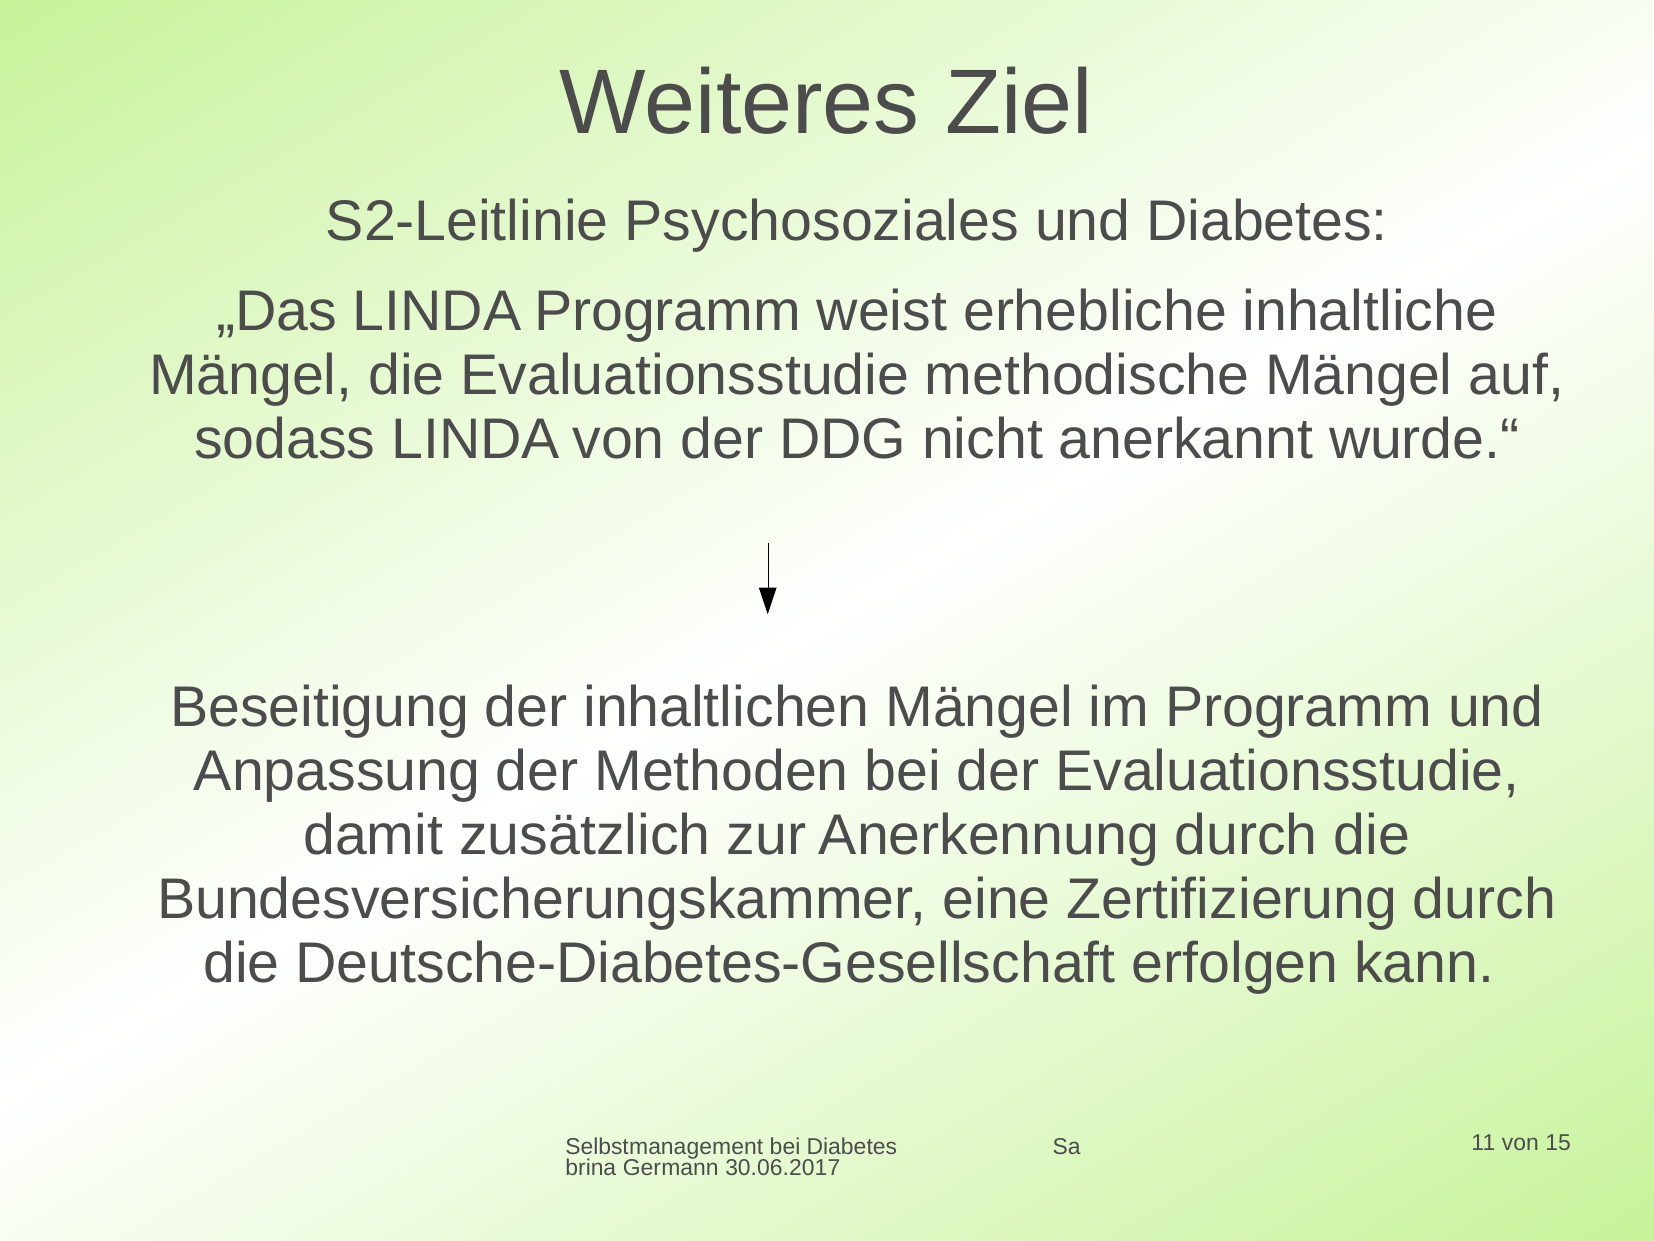

# Weiteres Ziel
S2-Leitlinie Psychosoziales und Diabetes:
„Das LINDA Programm weist erhebliche inhaltliche Mängel, die Evaluationsstudie methodische Mängel auf, sodass LINDA von der DDG nicht anerkannt wurde.“
Beseitigung der inhaltlichen Mängel im Programm und Anpassung der Methoden bei der Evaluationsstudie, damit zusätzlich zur Anerkennung durch die Bundesversicherungskammer, eine Zertifizierung durch die Deutsche-Diabetes-Gesellschaft erfolgen kann.
11
Selbstmanagement bei Diabetes Sabrina Germann 30.06.2017